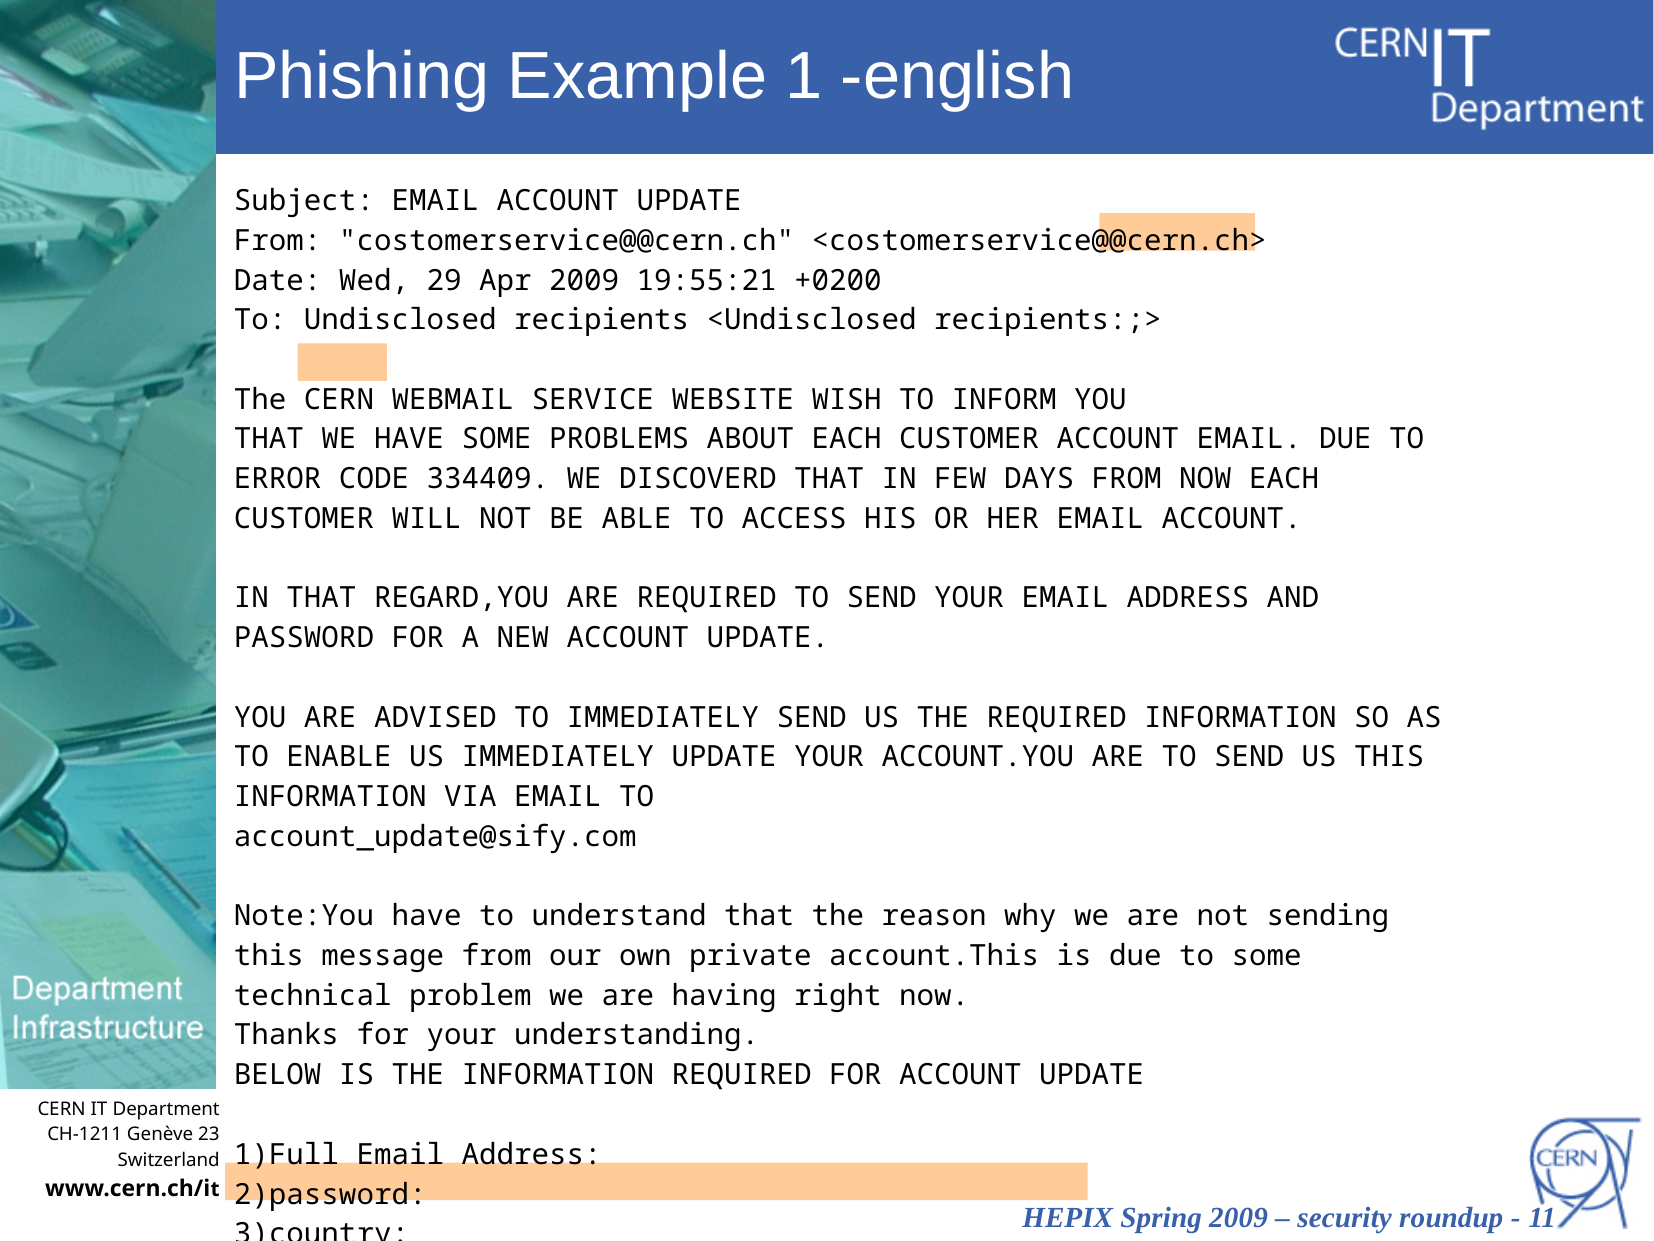

# Phishing Example 1 -english
Subject: EMAIL ACCOUNT UPDATE
From: "costomerservice@@cern.ch" <costomerservice@@cern.ch>
Date: Wed, 29 Apr 2009 19:55:21 +0200
To: Undisclosed recipients <Undisclosed recipients:;>
The CERN WEBMAIL SERVICE WEBSITE WISH TO INFORM YOU
THAT WE HAVE SOME PROBLEMS ABOUT EACH CUSTOMER ACCOUNT EMAIL. DUE TO
ERROR CODE 334409. WE DISCOVERD THAT IN FEW DAYS FROM NOW EACH
CUSTOMER WILL NOT BE ABLE TO ACCESS HIS OR HER EMAIL ACCOUNT.
IN THAT REGARD,YOU ARE REQUIRED TO SEND YOUR EMAIL ADDRESS AND
PASSWORD FOR A NEW ACCOUNT UPDATE.
YOU ARE ADVISED TO IMMEDIATELY SEND US THE REQUIRED INFORMATION SO AS
TO ENABLE US IMMEDIATELY UPDATE YOUR ACCOUNT.YOU ARE TO SEND US THIS
INFORMATION VIA EMAIL TO
account_update@sify.com
Note:You have to understand that the reason why we are not sending
this message from our own private account.This is due to some
technical problem we are having right now.
Thanks for your understanding.
BELOW IS THE INFORMATION REQUIRED FOR ACCOUNT UPDATE
1)Full Email Address:
2)password:
3)country:
4)First name/Last name:
Copyright CERN 2008 - Web Communications, DSU-CO